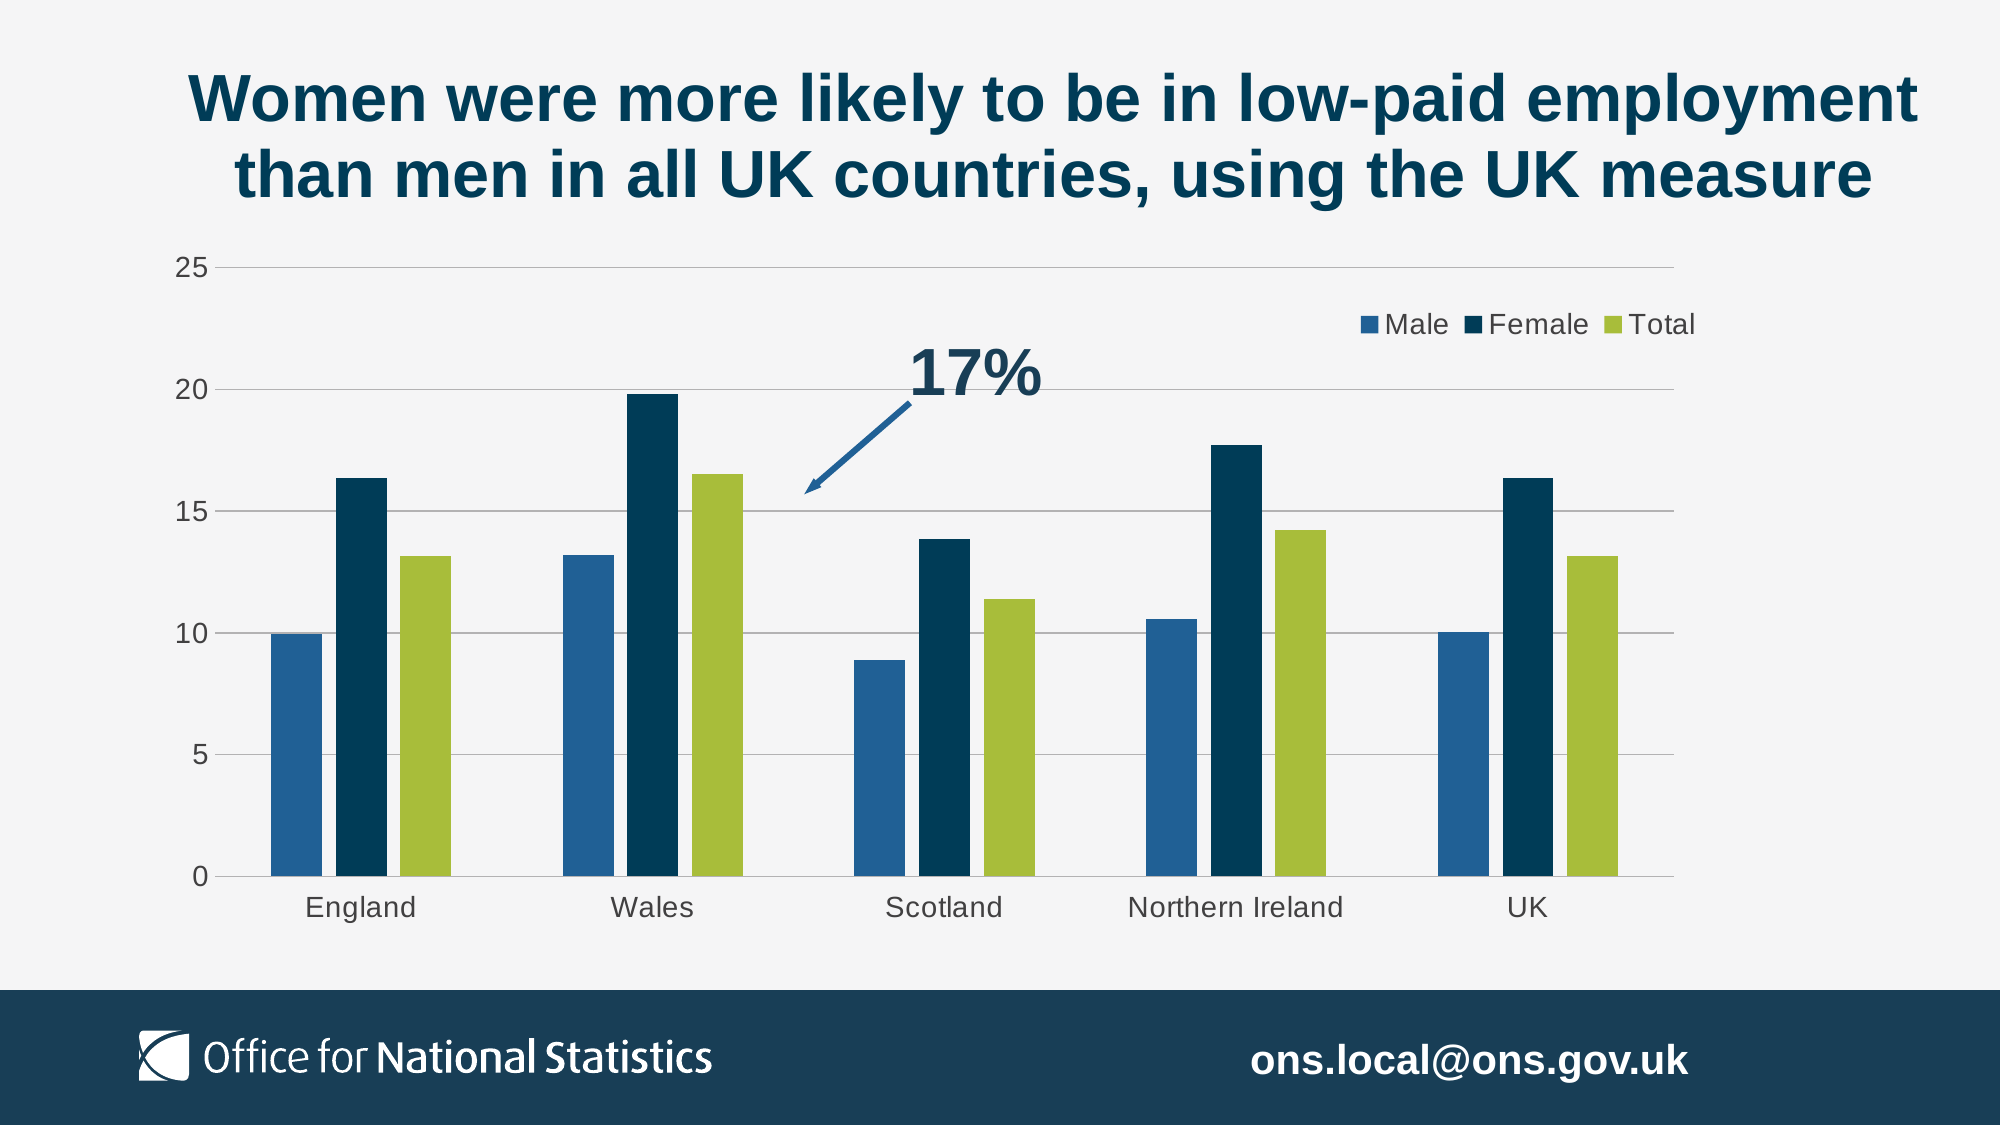

# Women were more likely to be in low-paid employment than men in all UK countries, using the UK measure
### Chart
| Category | Male | Female | Total |
|---|---|---|---|
| England | 9.97160349314088 | 16.3795518647555 | 13.1396159371753 |
| Wales | 13.2187060500627 | 19.807888016283 | 16.507545032993 |
| Scotland | 8.87992485913284 | 13.8451924393919 | 11.3948858967805 |
| Northern Ireland | 10.5816907189049 | 17.7211323238973 | 14.2437266496838 |
| UK | 10.0440217885461 | 16.3571678396129 | 13.1759852735254 |17%
ons.local@ons.gov.uk